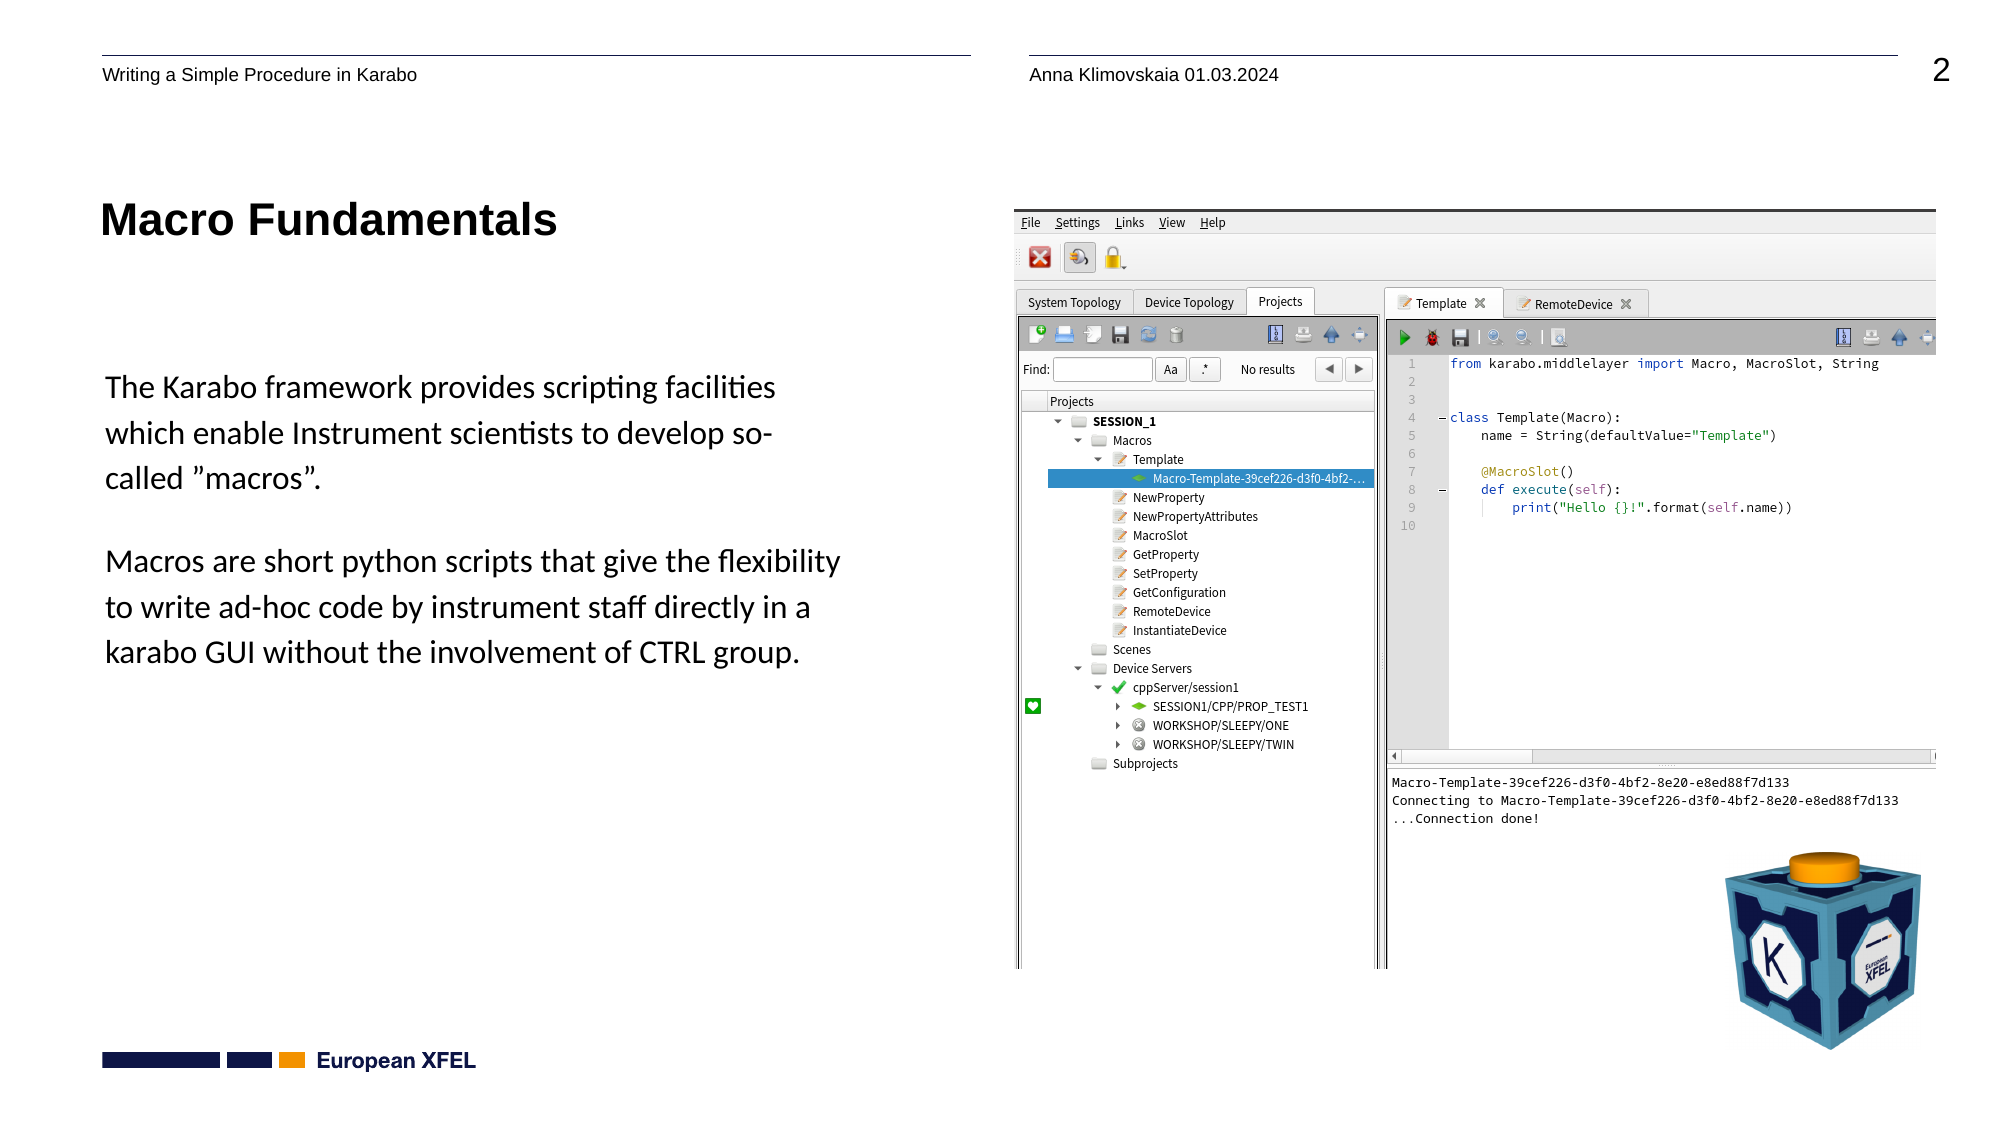

# Macro Fundamentals
The Karabo framework provides scripting facilities which enable Instrument scientists to develop so-called ”macros”.
Macros are short python scripts that give the flexibility to write ad-hoc code by instrument staff directly in a karabo GUI without the involvement of CTRL group.